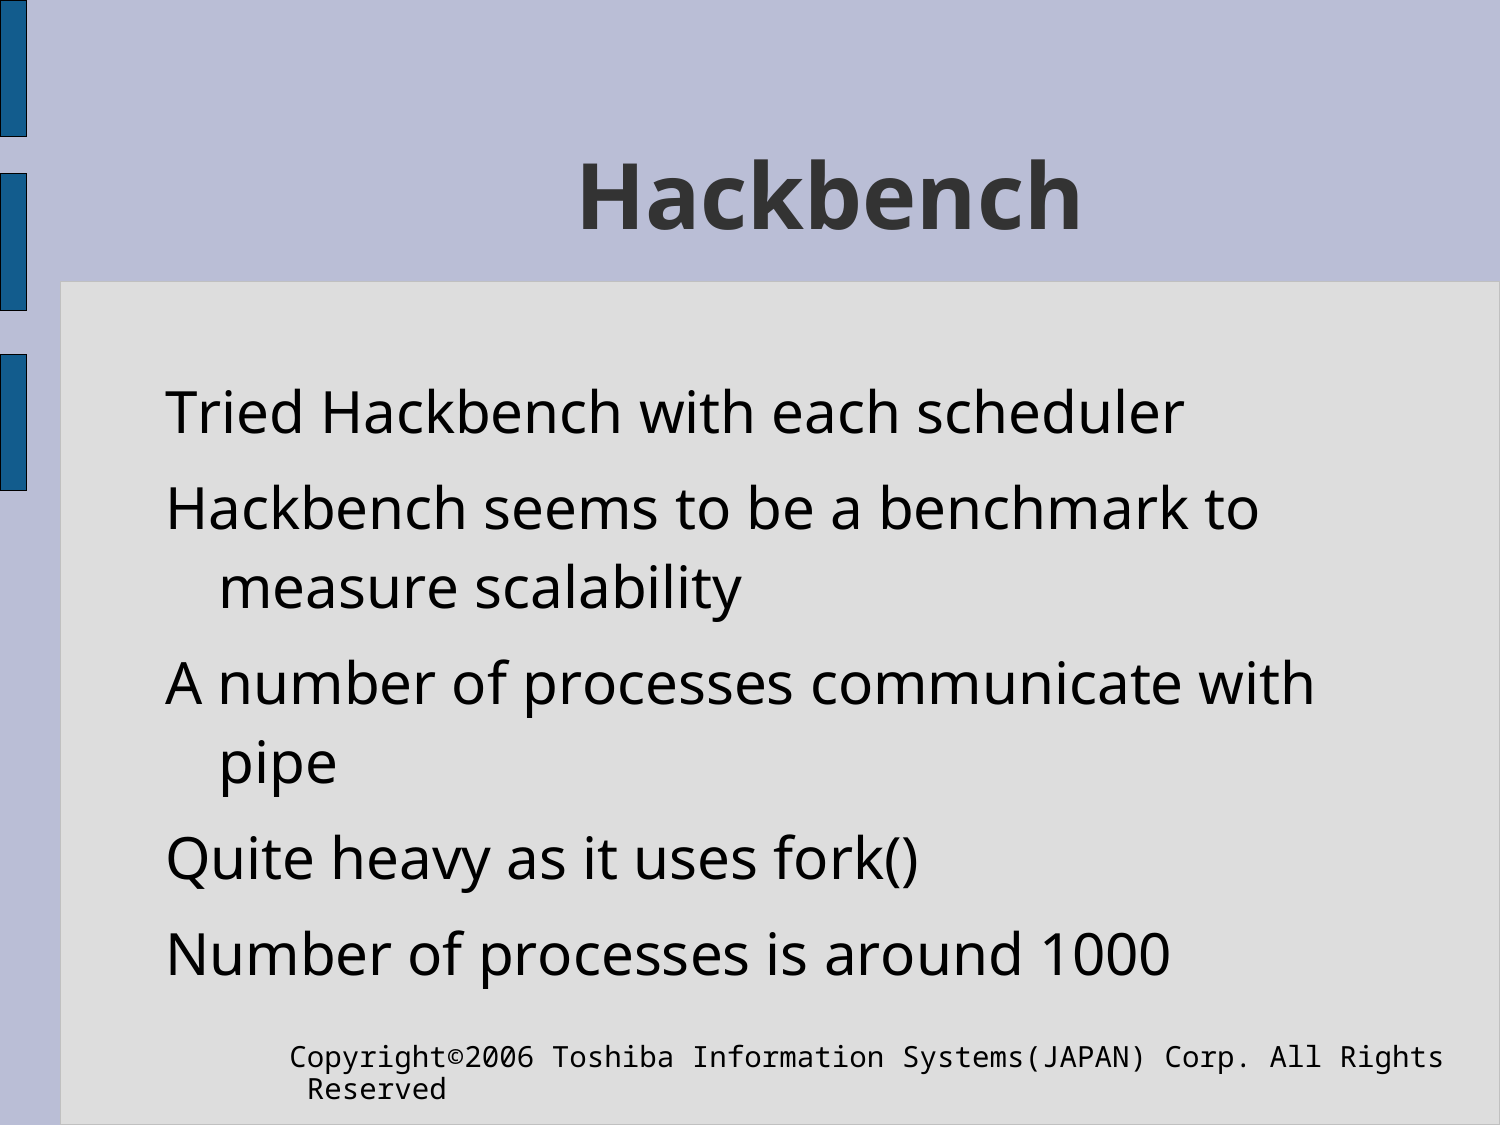

# Hackbench
Tried Hackbench with each scheduler
Hackbench seems to be a benchmark to measure scalability
A number of processes communicate with pipe
Quite heavy as it uses fork()
Number of processes is around 1000
Copyright©2006 Toshiba Information Systems(JAPAN) Corp. All Rights Reserved